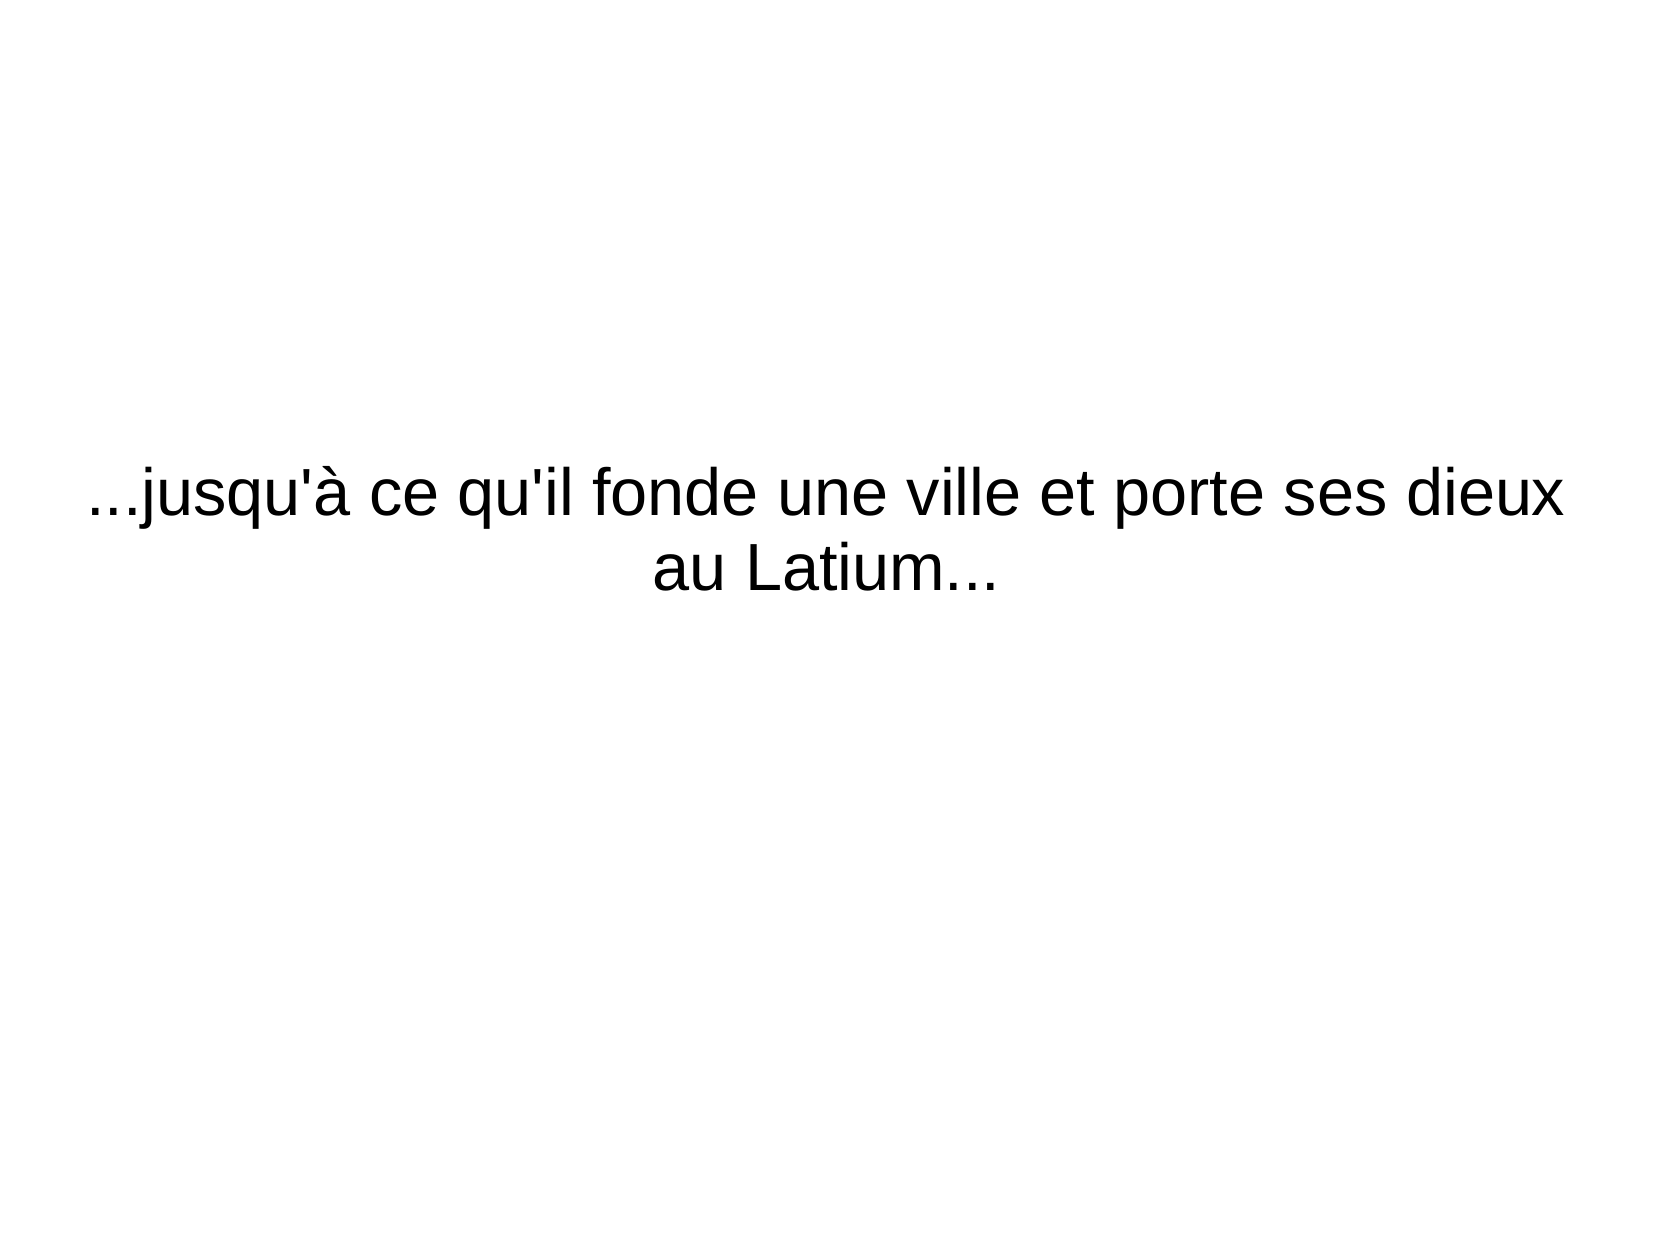

# ...jusqu'à ce qu'il fonde une ville et porte ses dieux au Latium...